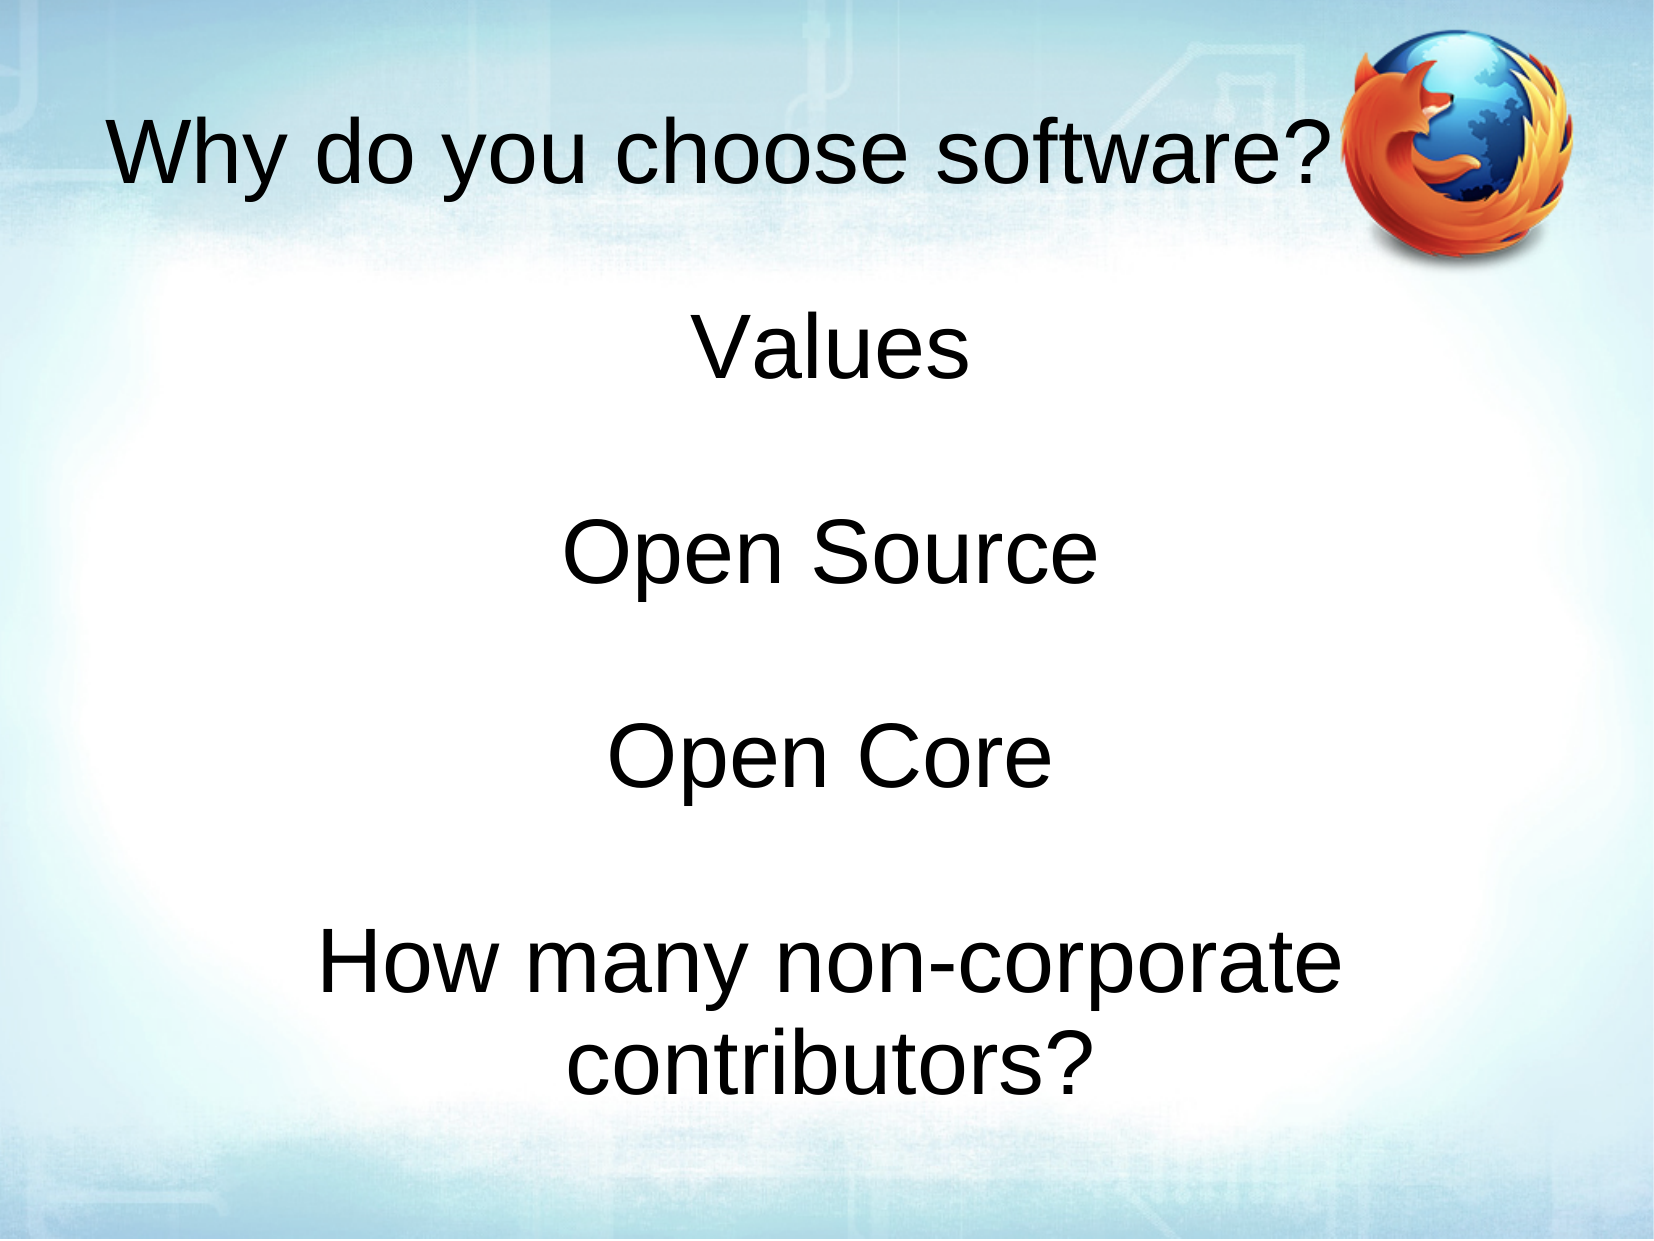

# Why do you choose software?
Values
Open Source
Open Core
How many non-corporate contributors?